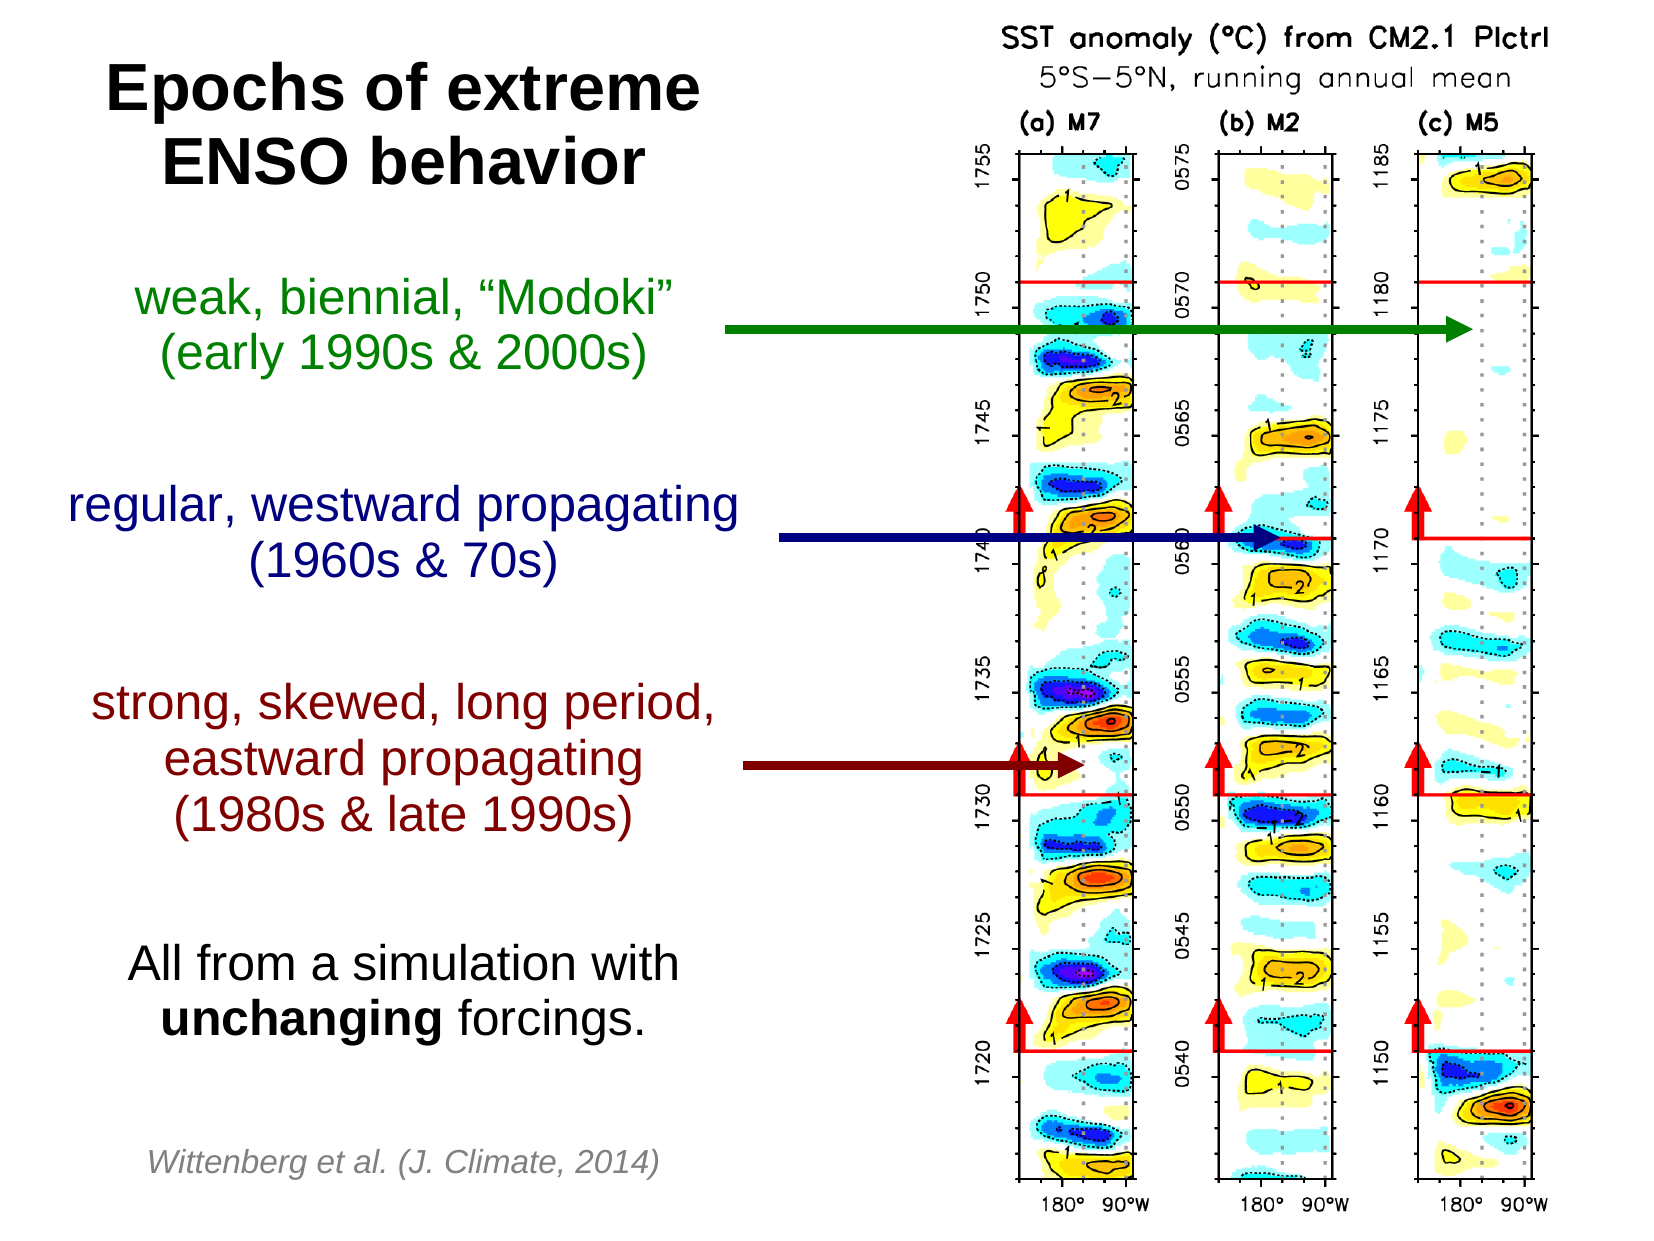

Epochs of extreme
ENSO behavior
weak, biennial, “Modoki”
(early 1990s & 2000s)
regular, westward propagating
(1960s & 70s)
strong, skewed, long period,
eastward propagating
(1980s & late 1990s)
All from a simulation with
unchanging forcings.
Wittenberg et al. (J. Climate, 2014)